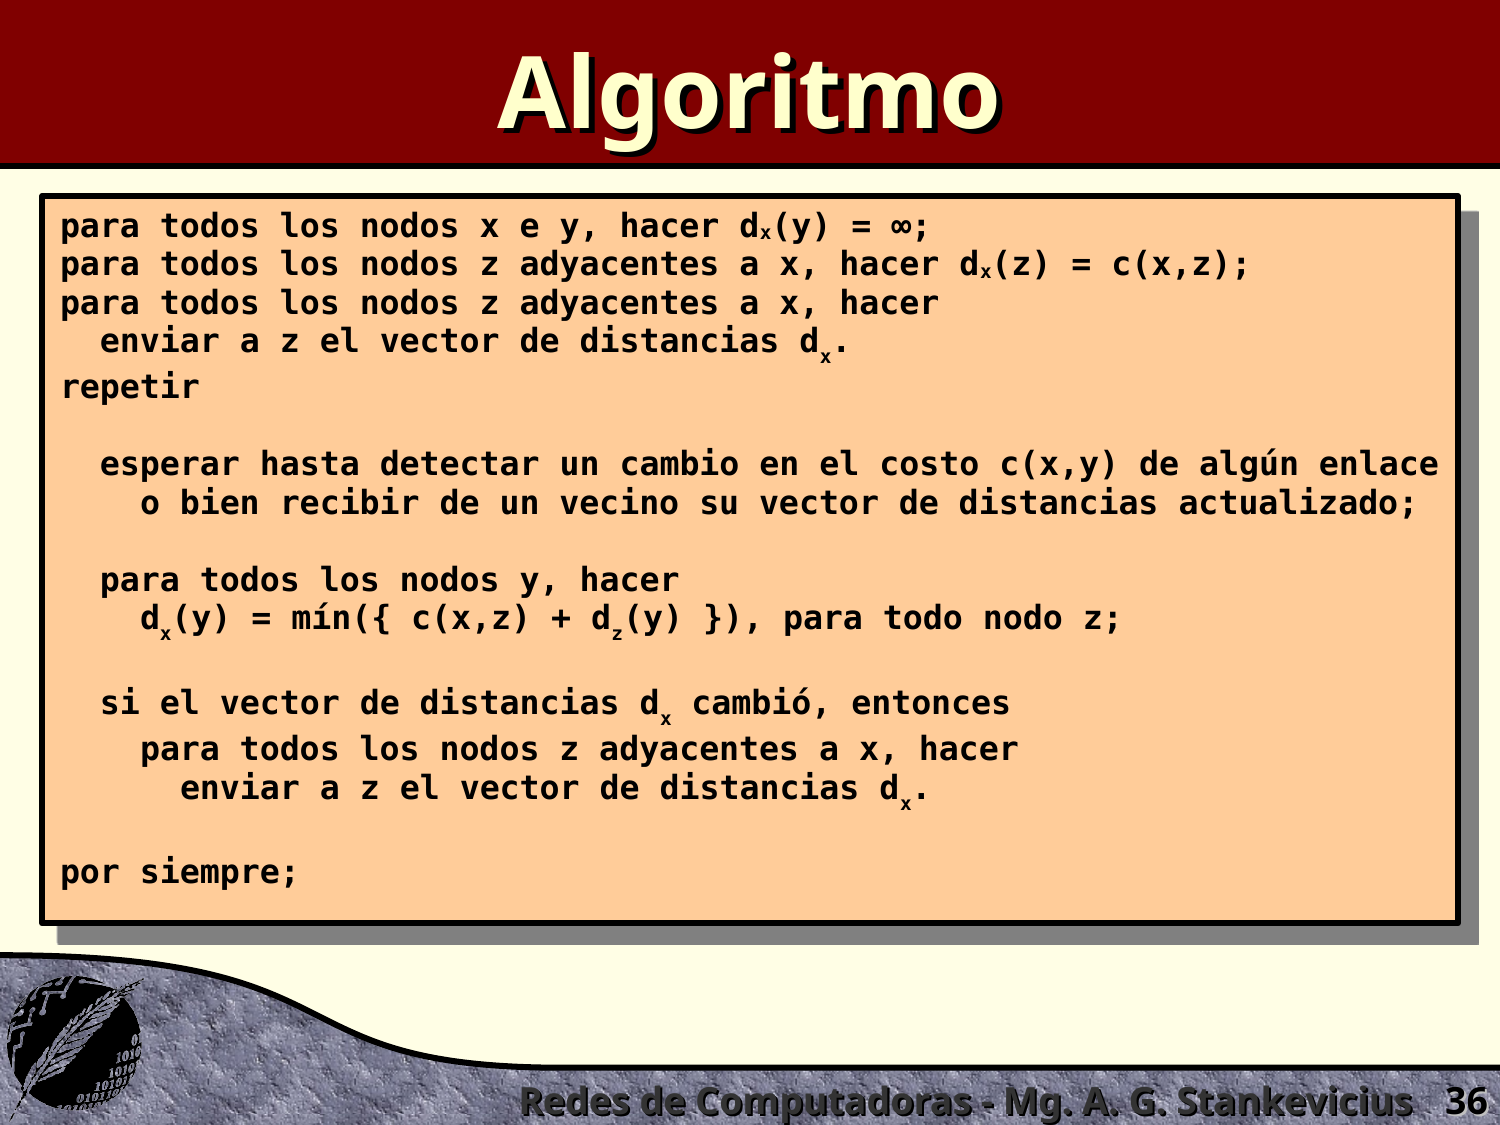

# Algoritmo
para todos los nodos x e y, hacer dx(y) = ∞;
para todos los nodos z adyacentes a x, hacer dx(z) = c(x,z);
para todos los nodos z adyacentes a x, hacer
 enviar a z el vector de distancias dx.
repetir
 esperar hasta detectar un cambio en el costo c(x,y) de algún enlace
 o bien recibir de un vecino su vector de distancias actualizado;
 para todos los nodos y, hacer
 dx(y) = mín({ c(x,z) + dz(y) }), para todo nodo z;
 si el vector de distancias dx cambió, entonces
 para todos los nodos z adyacentes a x, hacer
 enviar a z el vector de distancias dx.
por siempre;
36